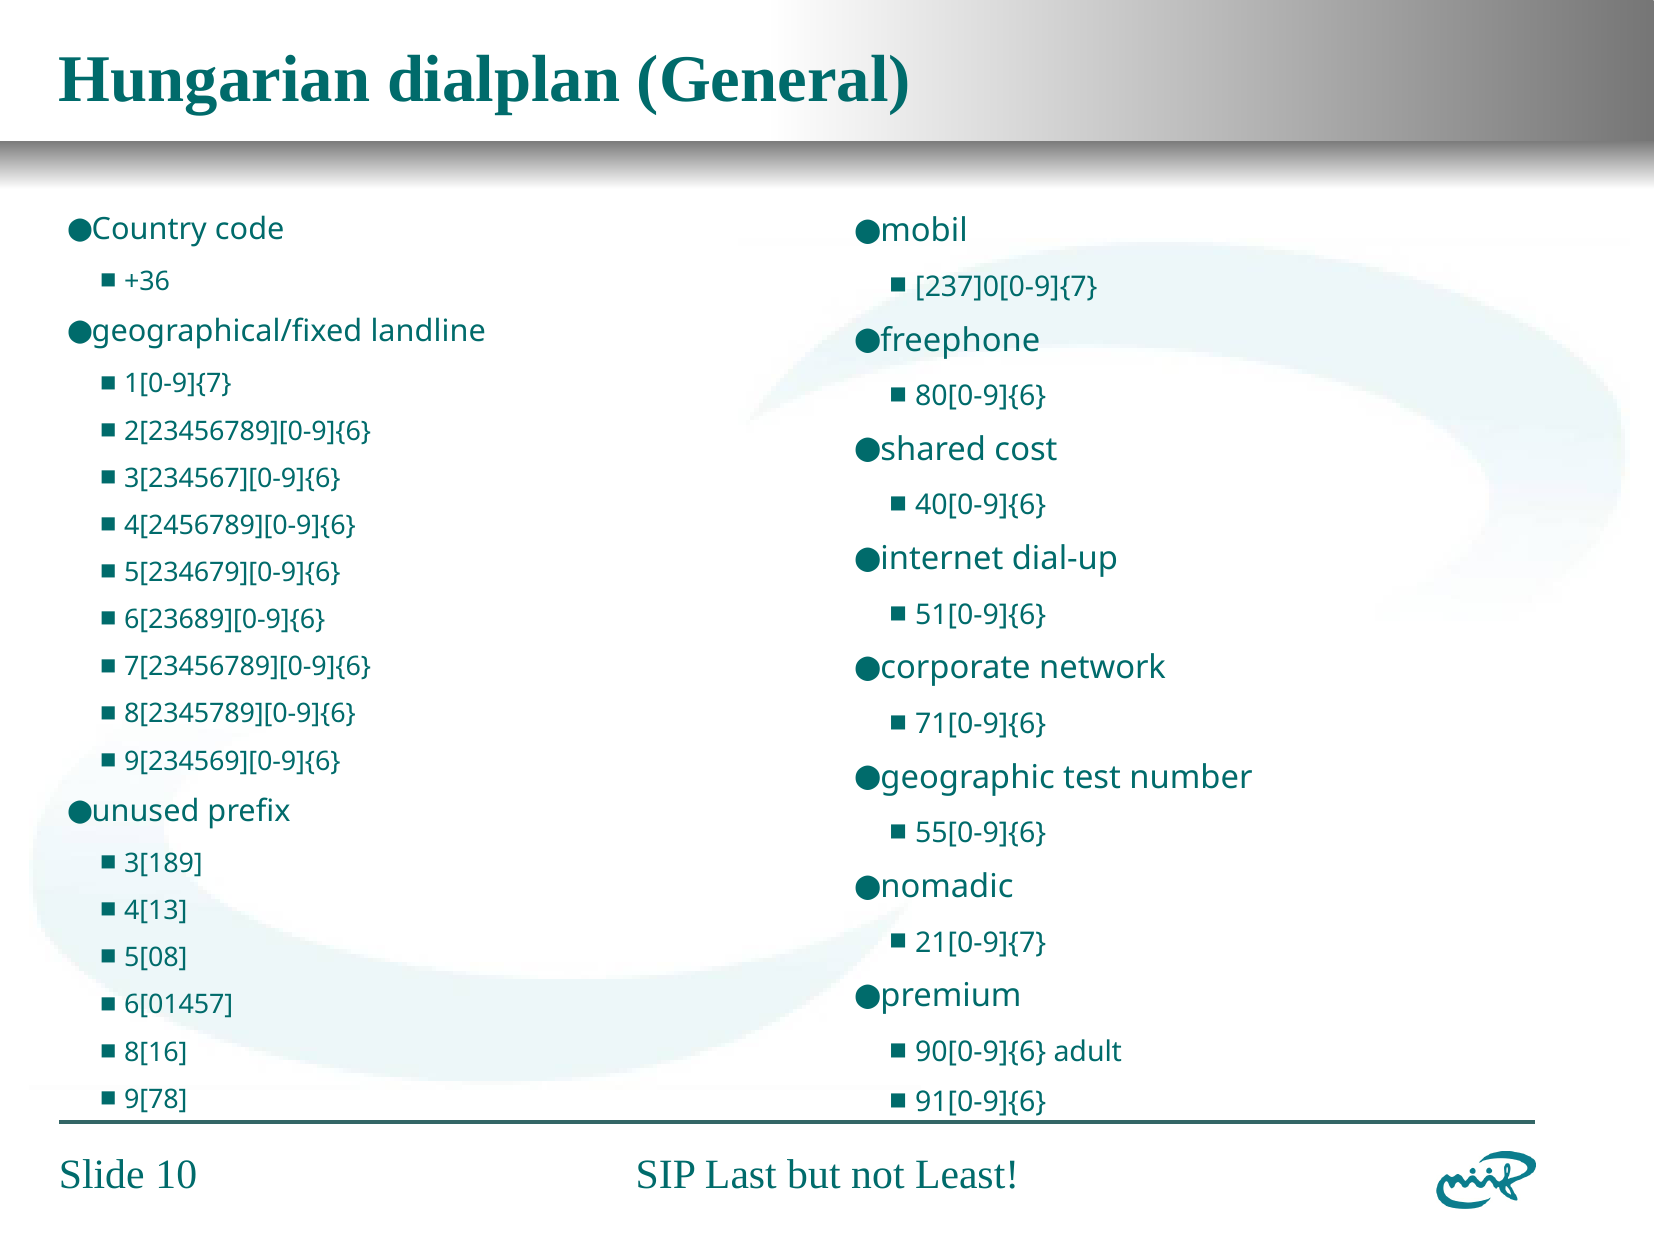

# Hungarian dialplan (General)
Country code
+36
geographical/fixed landline
1[0-9]{7}
2[23456789][0-9]{6}
3[234567][0-9]{6}
4[2456789][0-9]{6}
5[234679][0-9]{6}
6[23689][0-9]{6}
7[23456789][0-9]{6}
8[2345789][0-9]{6}
9[234569][0-9]{6}
unused prefix
3[189]
4[13]
5[08]
6[01457]
8[16]
9[78]
mobil
[237]0[0-9]{7}
freephone
80[0-9]{6}
shared cost
40[0-9]{6}
internet dial-up
51[0-9]{6}
corporate network
71[0-9]{6}
geographic test number
55[0-9]{6}
nomadic
21[0-9]{7}
premium
90[0-9]{6} adult
91[0-9]{6}
10
SIP Last but not Least!